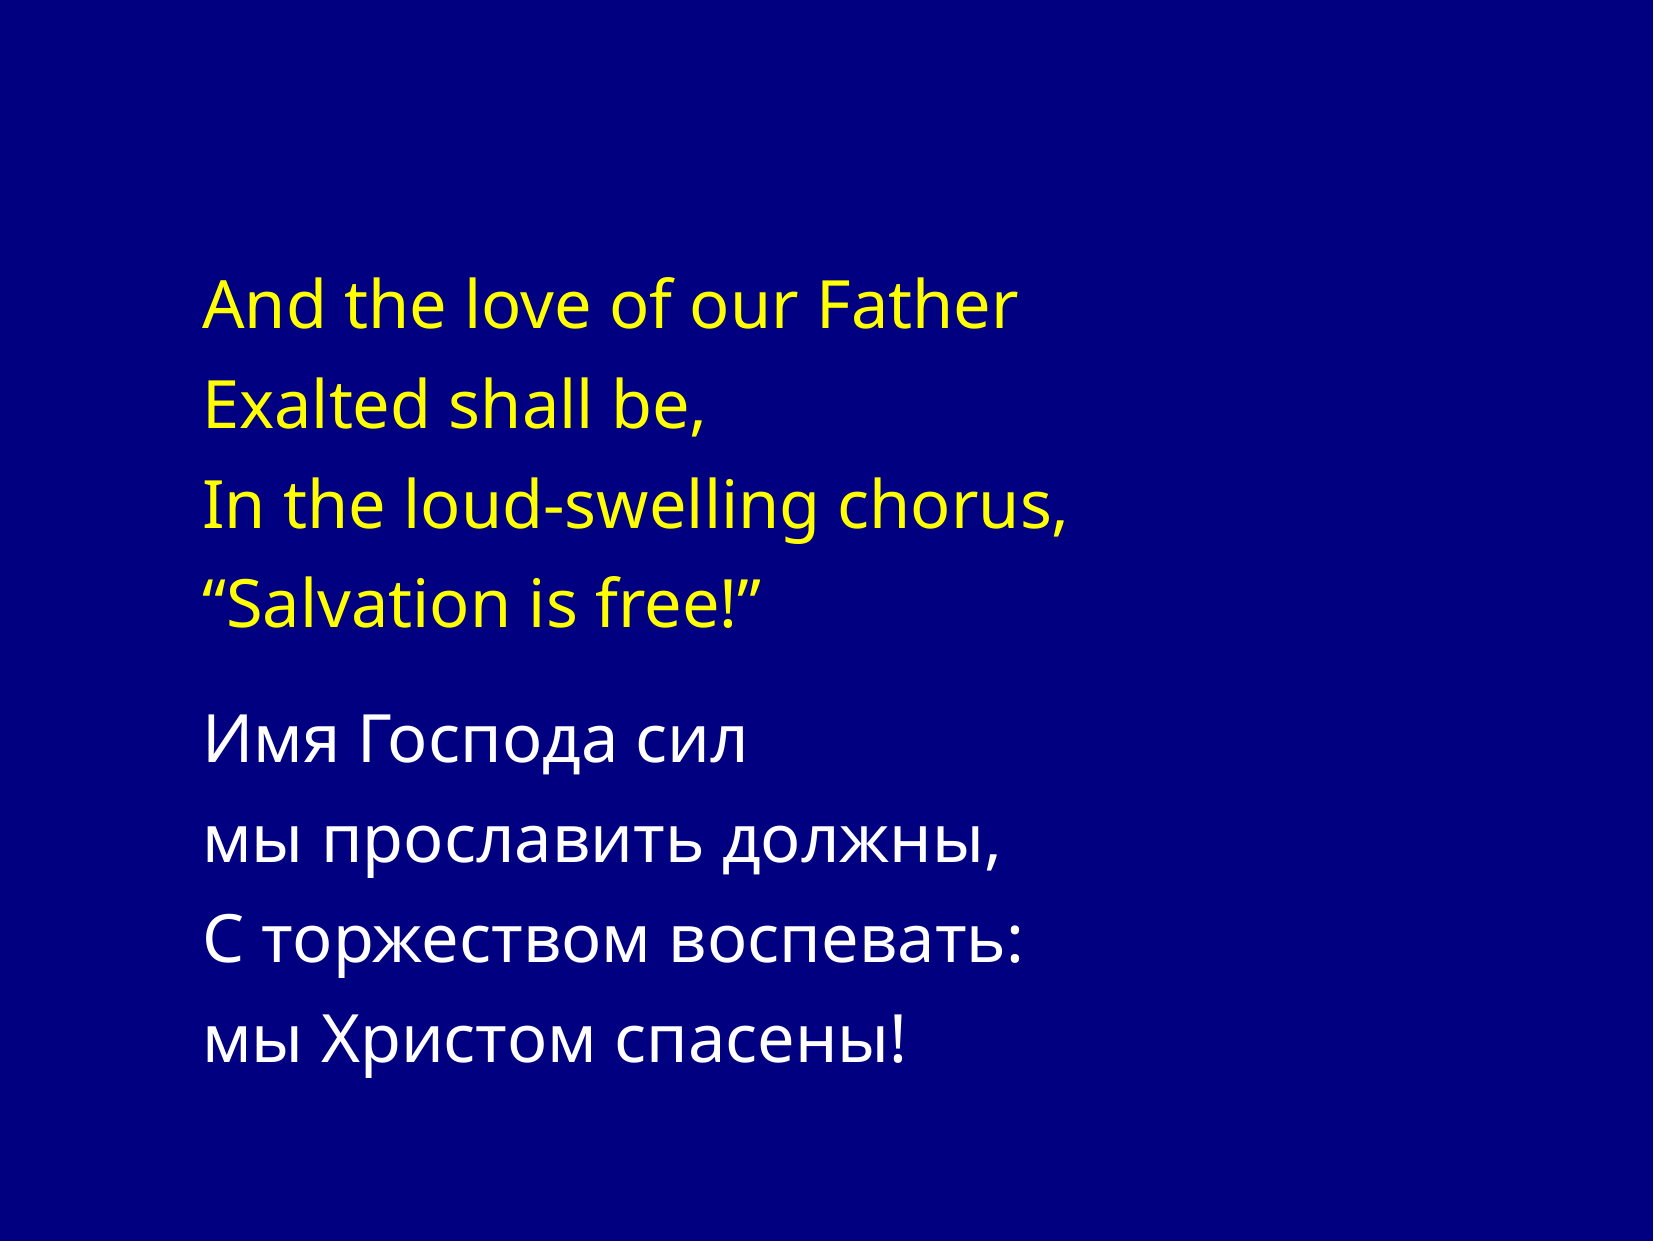

And the love of our Father
	Exalted shall be,
	In the loud-swelling chorus,
	“Salvation is free!”
	Имя Господа сил
	мы прославить должны,
	С торжеством воспевать:
	мы Христом спасены!